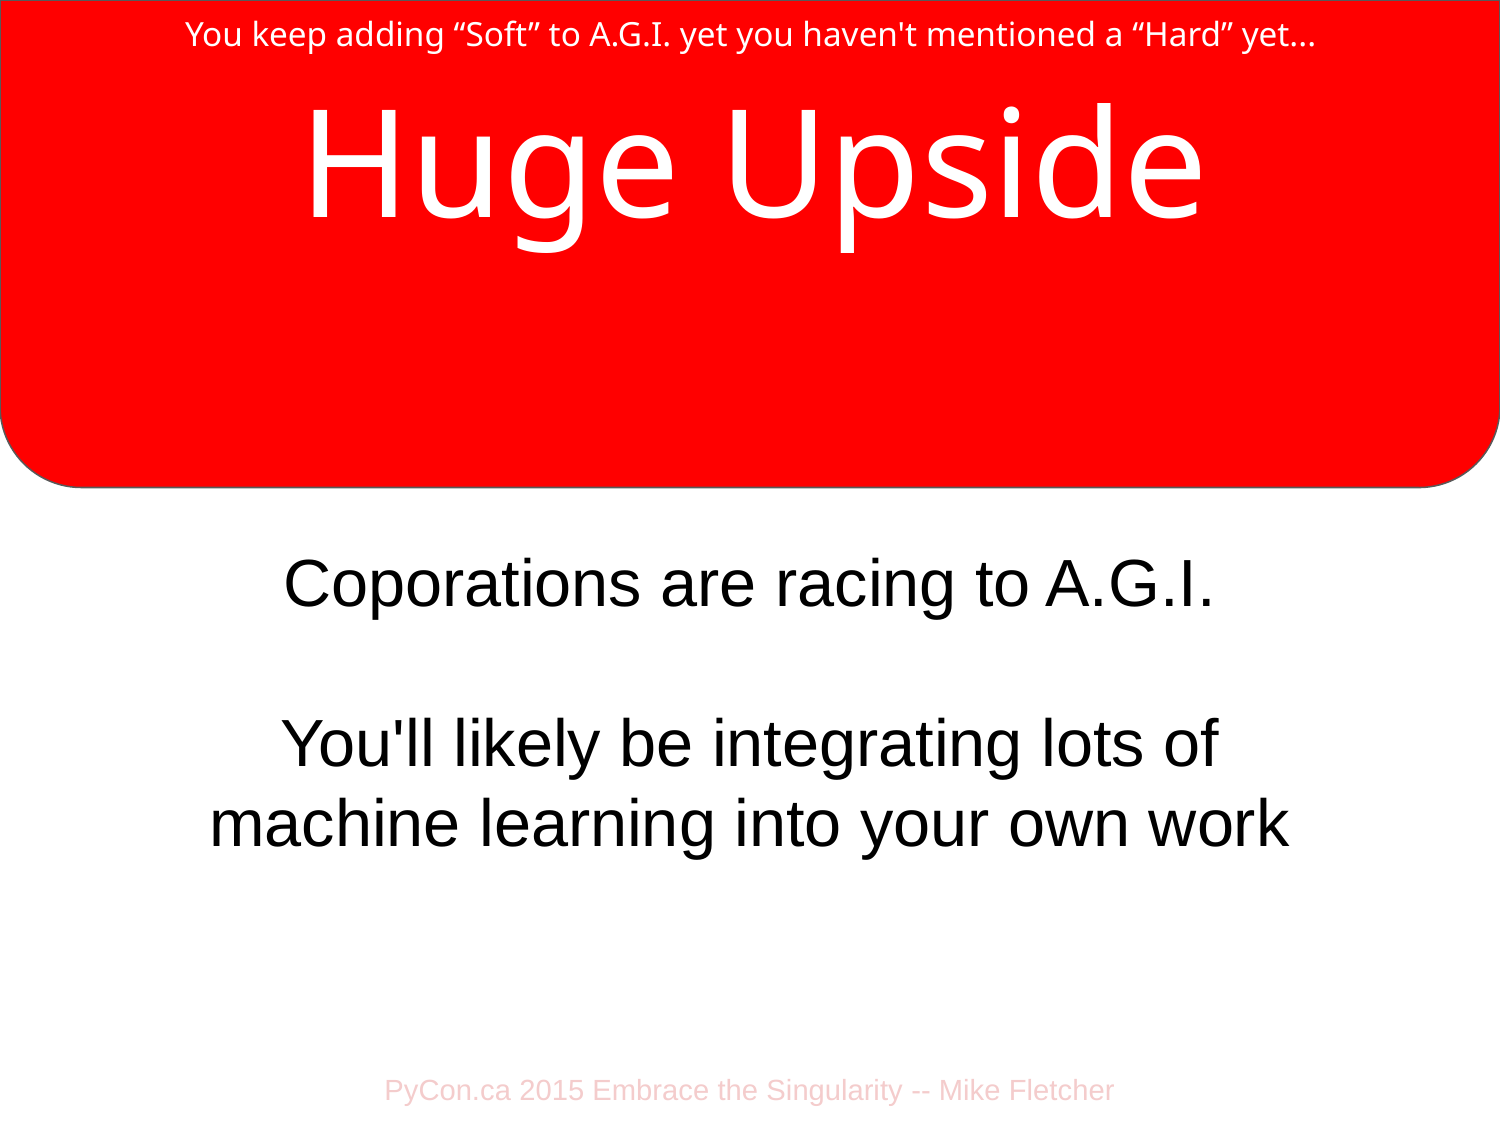

You keep adding “Soft” to A.G.I. yet you haven't mentioned a “Hard” yet...
# Huge Upside
Coporations are racing to A.G.I.
You'll likely be integrating lots of
machine learning into your own work